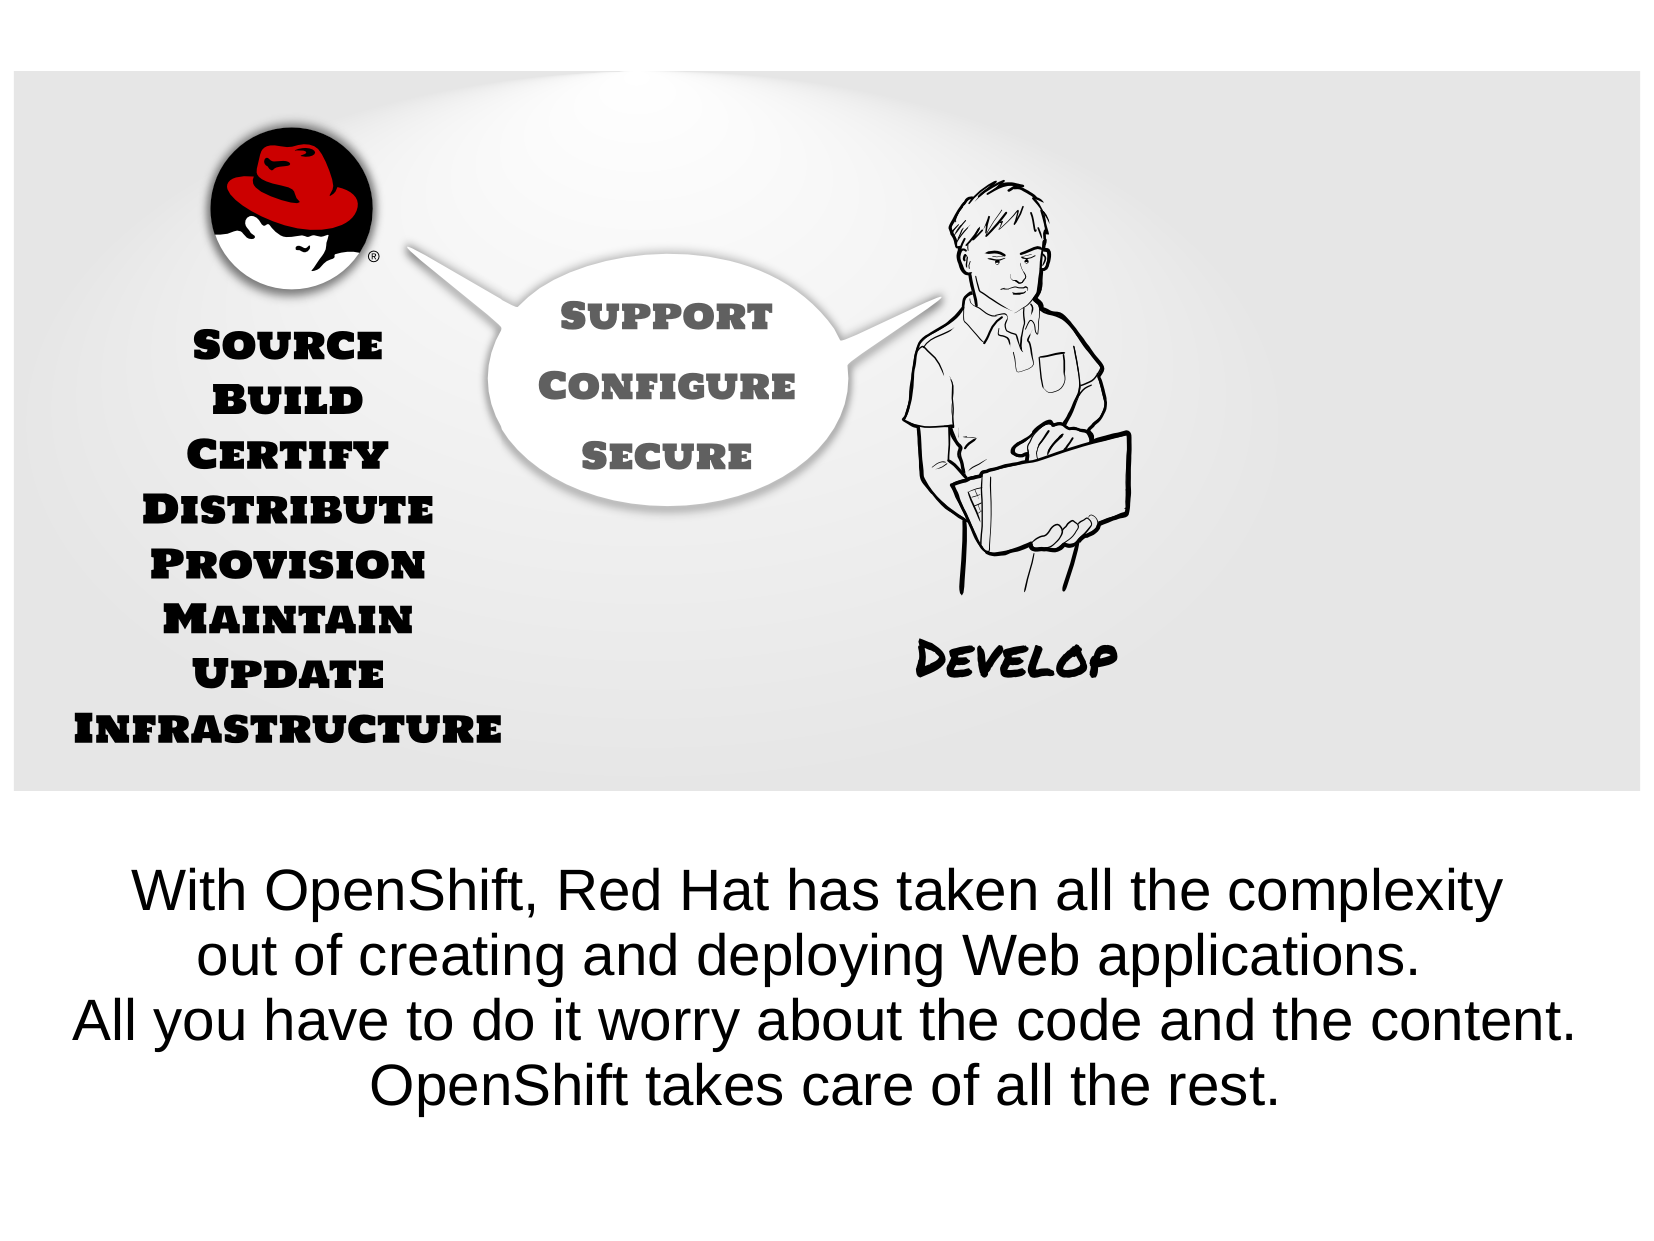

With OpenShift, Red Hat has taken all the complexity
out of creating and deploying Web applications.
All you have to do it worry about the code and the content.
OpenShift takes care of all the rest.